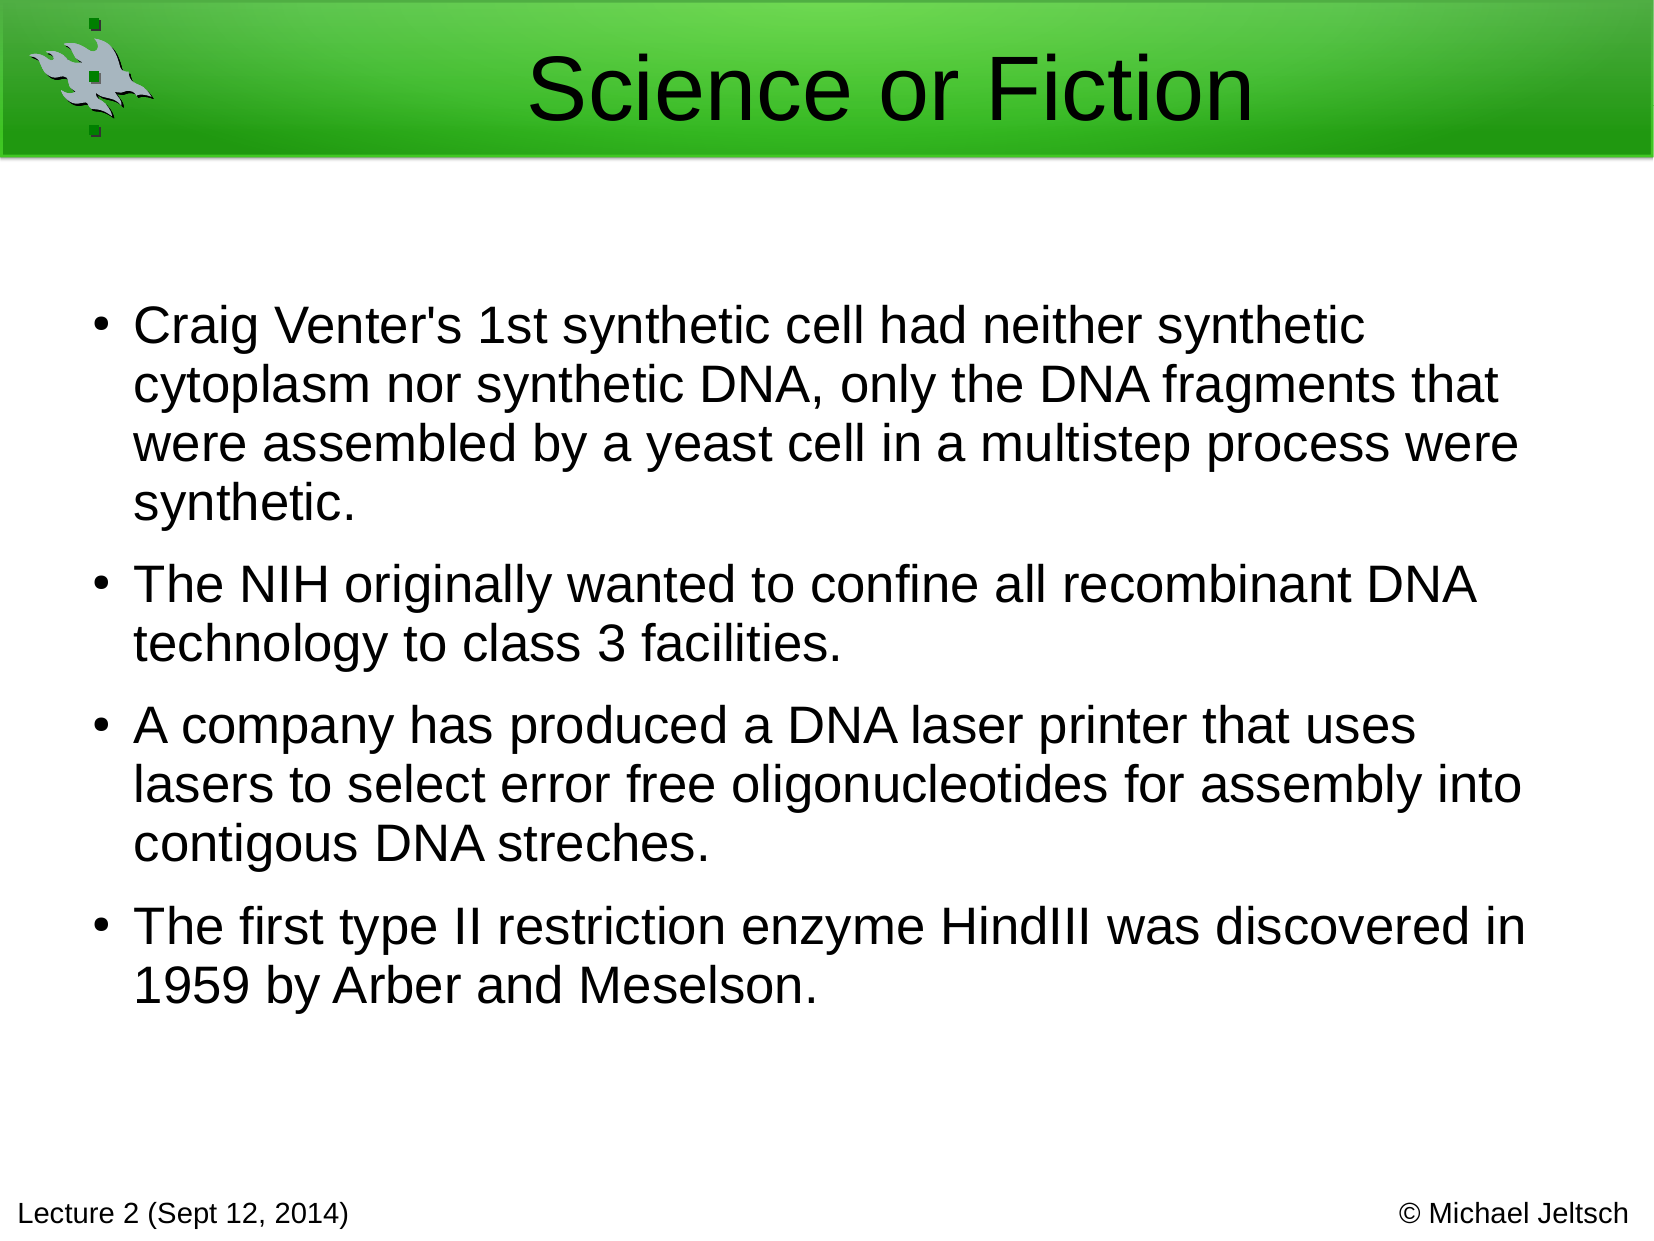

# Science or Fiction
Craig Venter's 1st synthetic cell had neither synthetic cytoplasm nor synthetic DNA, only the DNA fragments that were assembled by a yeast cell in a multistep process were synthetic.
The NIH originally wanted to confine all recombinant DNA technology to class 3 facilities.
A company has produced a DNA laser printer that uses lasers to select error free oligonucleotides for assembly into contigous DNA streches.
The first type II restriction enzyme HindIII was discovered in 1959 by Arber and Meselson.